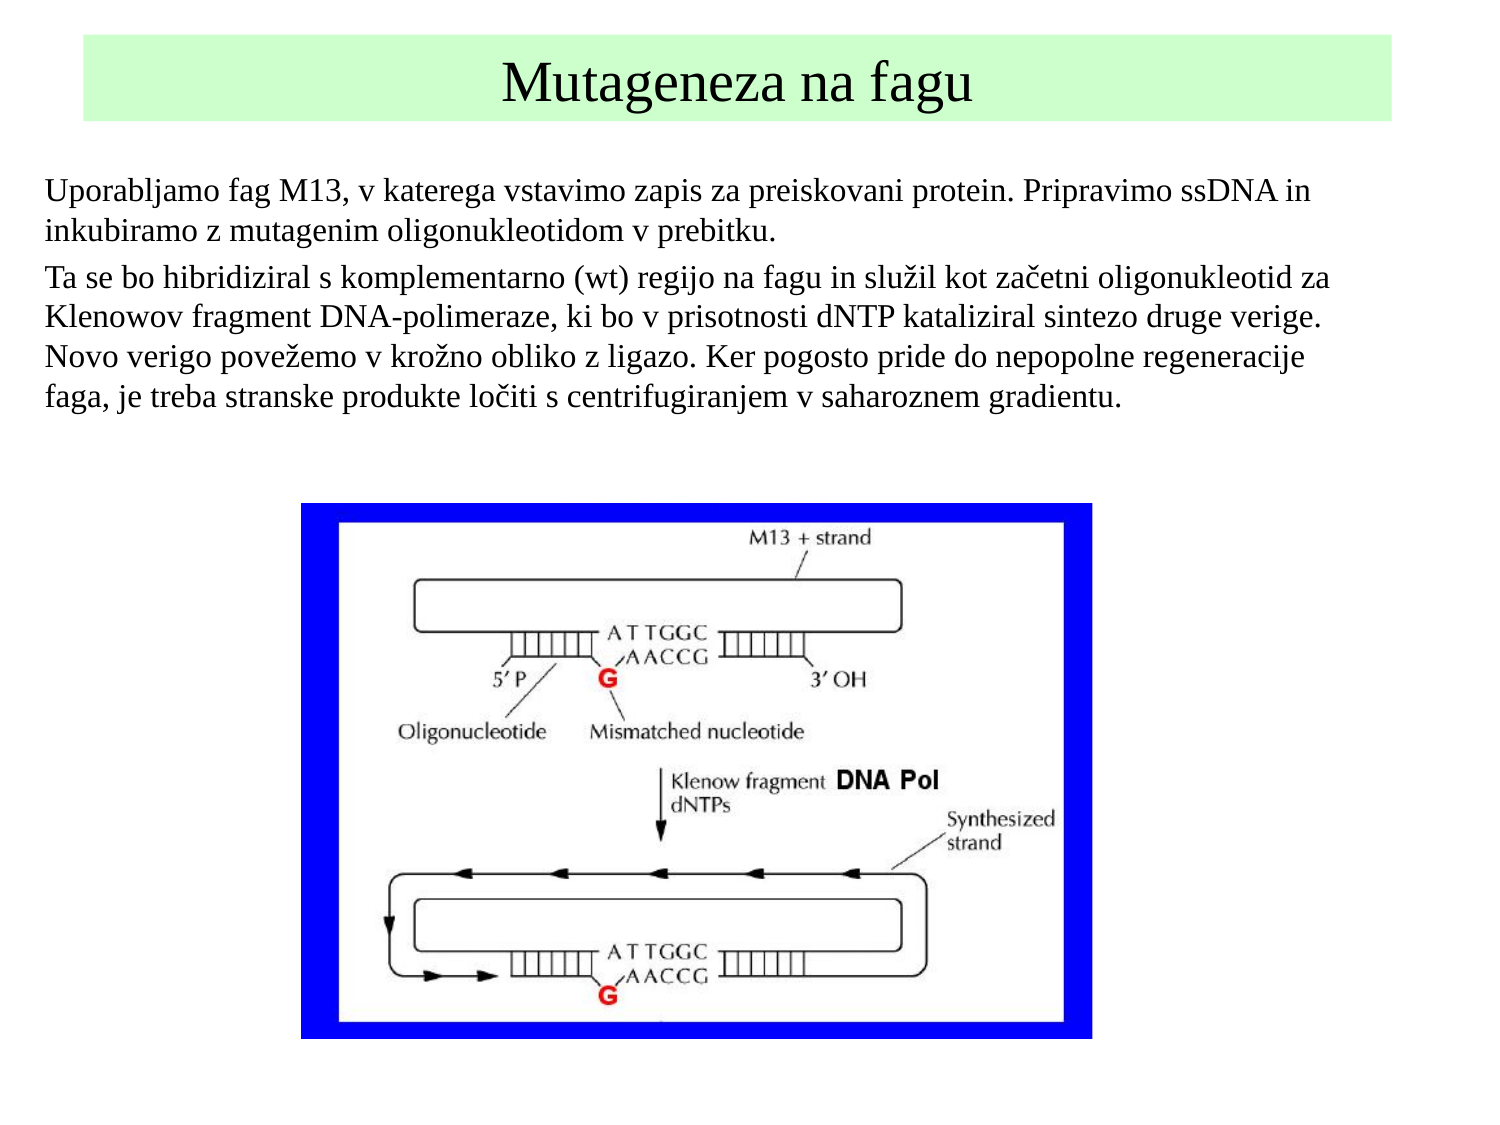

# Mutageneza na fagu
Uporabljamo fag M13, v katerega vstavimo zapis za preiskovani protein. Pripravimo ssDNA in inkubiramo z mutagenim oligonukleotidom v prebitku.
Ta se bo hibridiziral s komplementarno (wt) regijo na fagu in služil kot začetni oligonukleotid za Klenowov fragment DNA-polimeraze, ki bo v prisotnosti dNTP kataliziral sintezo druge verige. Novo verigo povežemo v krožno obliko z ligazo. Ker pogosto pride do nepopolne regeneracije faga, je treba stranske produkte ločiti s centrifugiranjem v saharoznem gradientu.